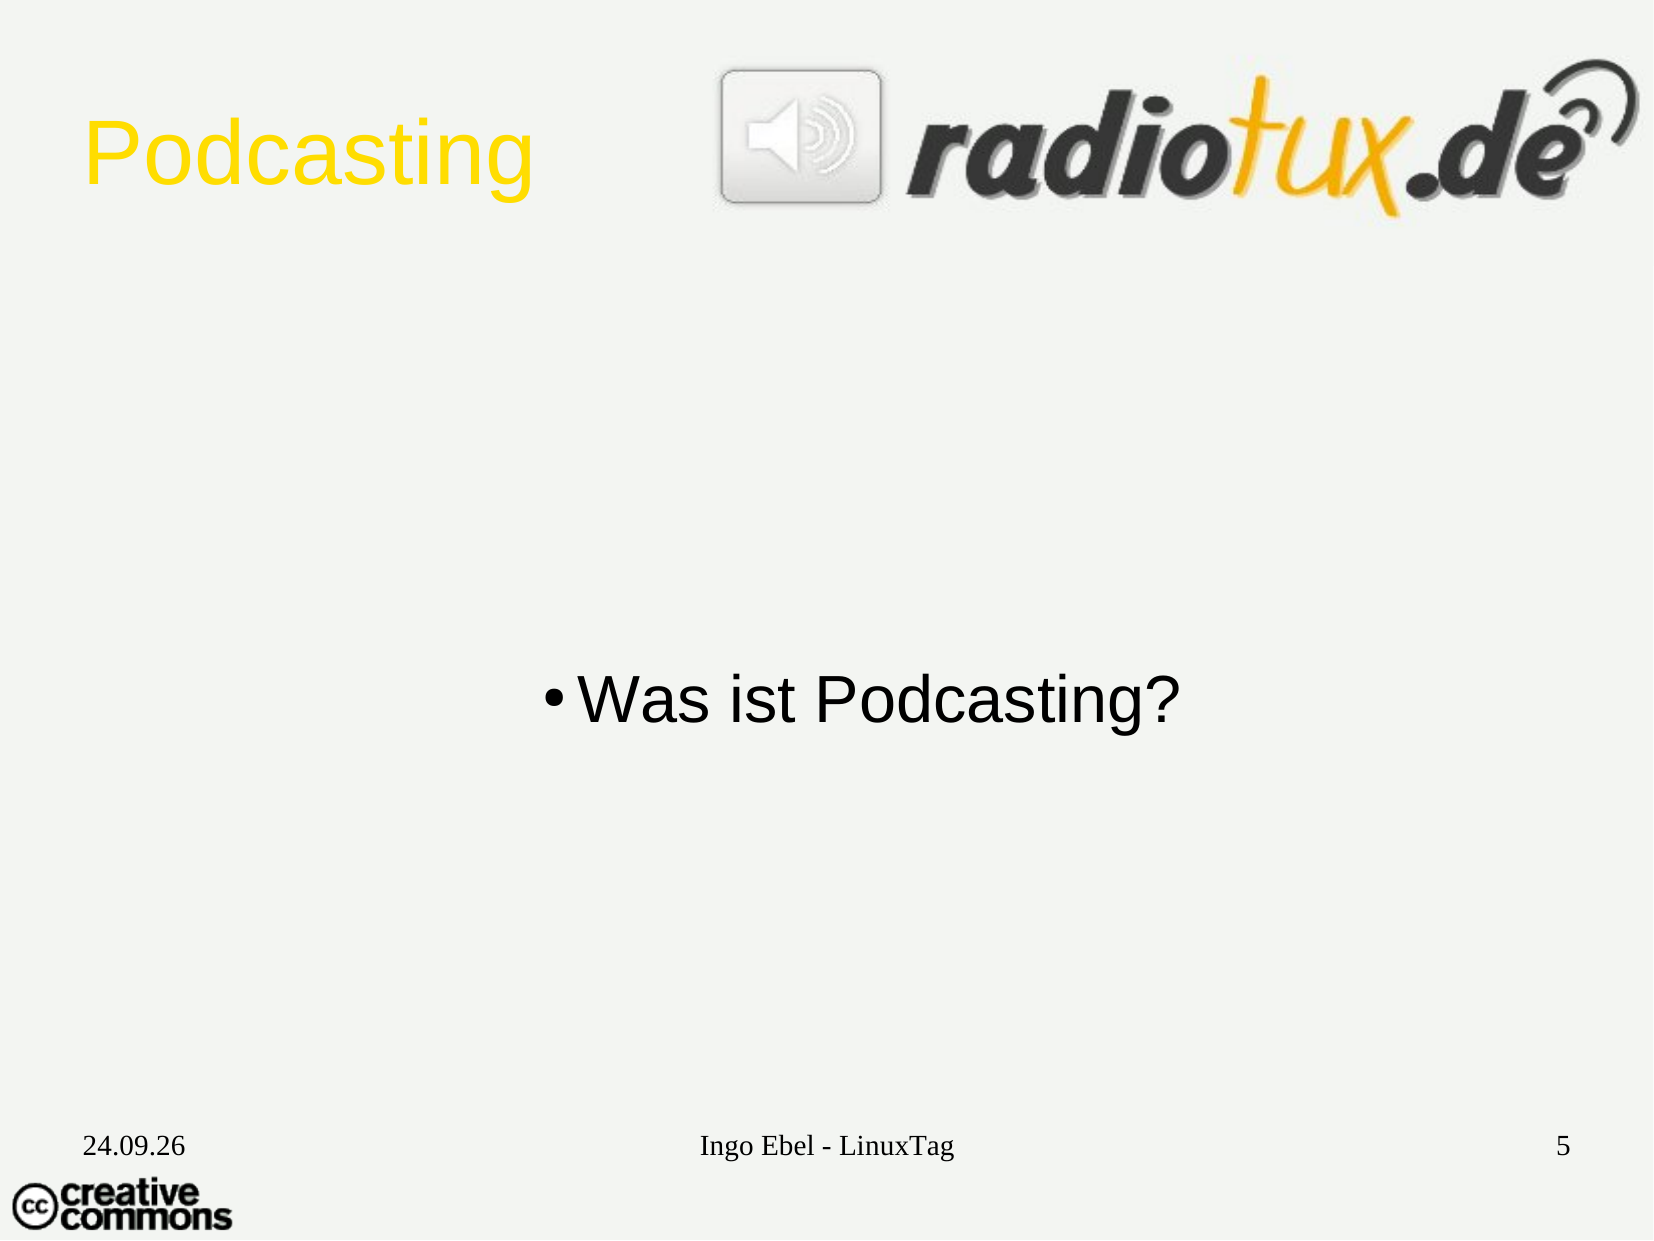

# Podcasting
Was ist Podcasting?
Ingo Ebel - LinuxTag
5